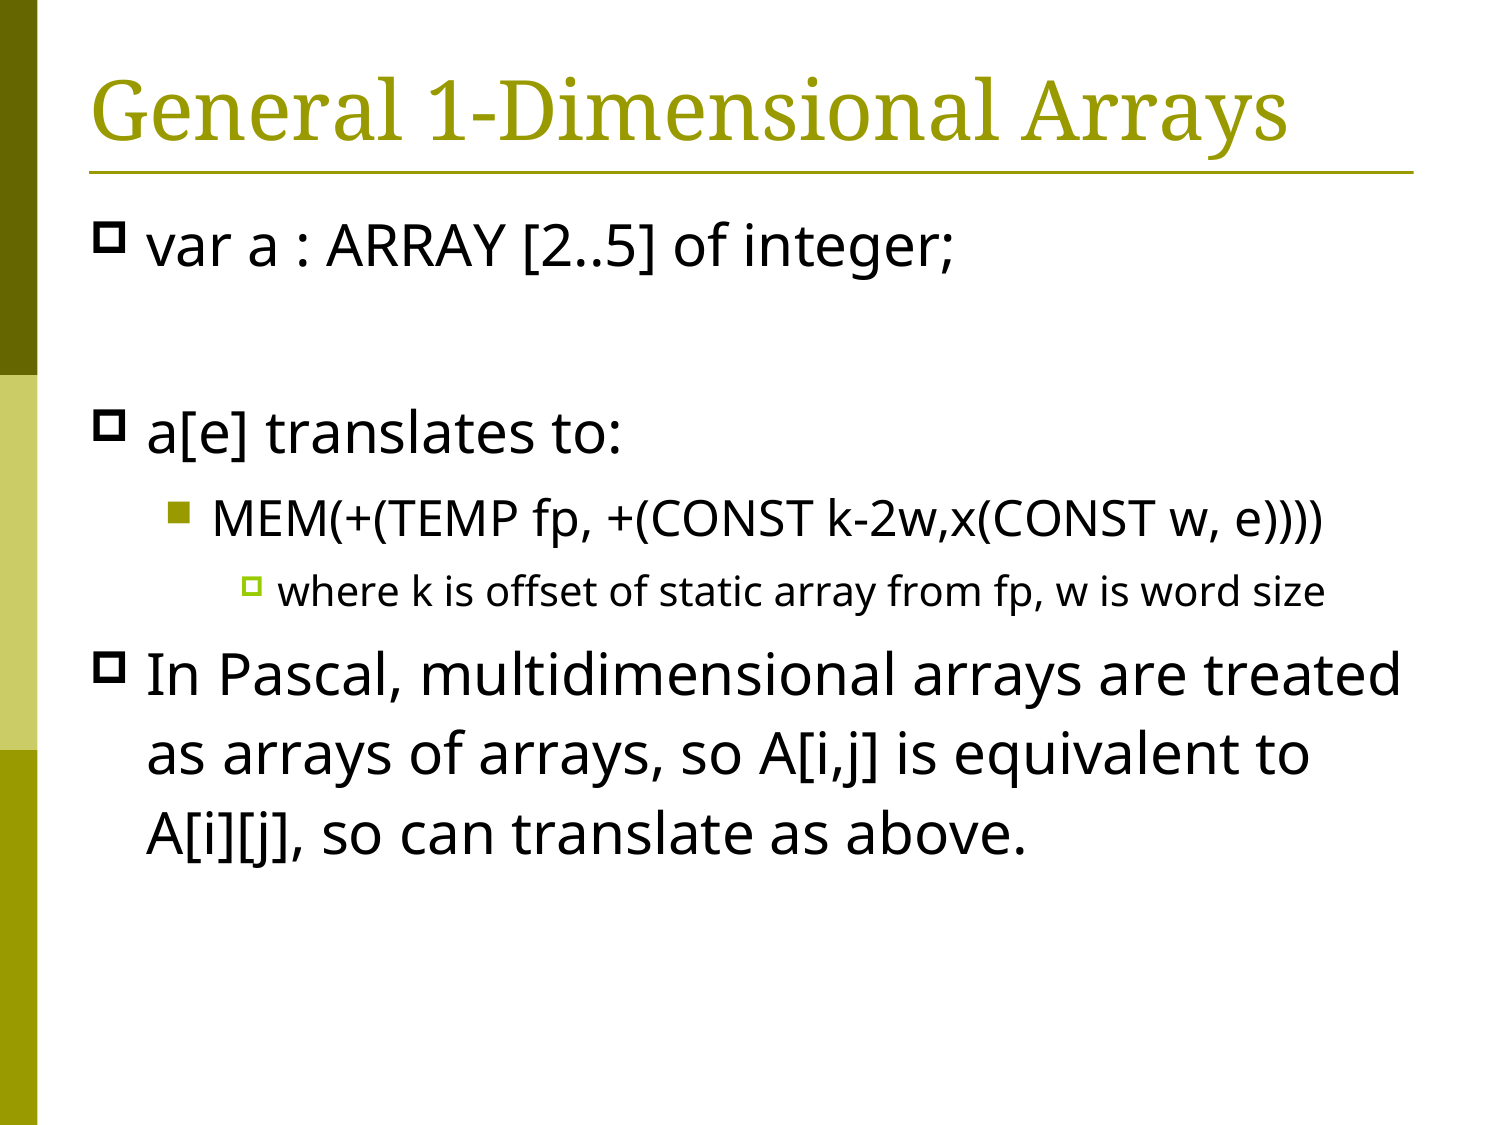

# General 1-Dimensional Arrays
var a : ARRAY [2..5] of integer;
a[e] translates to:
MEM(+(TEMP fp, +(CONST k-2w,x(CONST w, e))))
where k is offset of static array from fp, w is word size
In Pascal, multidimensional arrays are treated as arrays of arrays, so A[i,j] is equivalent to A[i][j], so can translate as above.